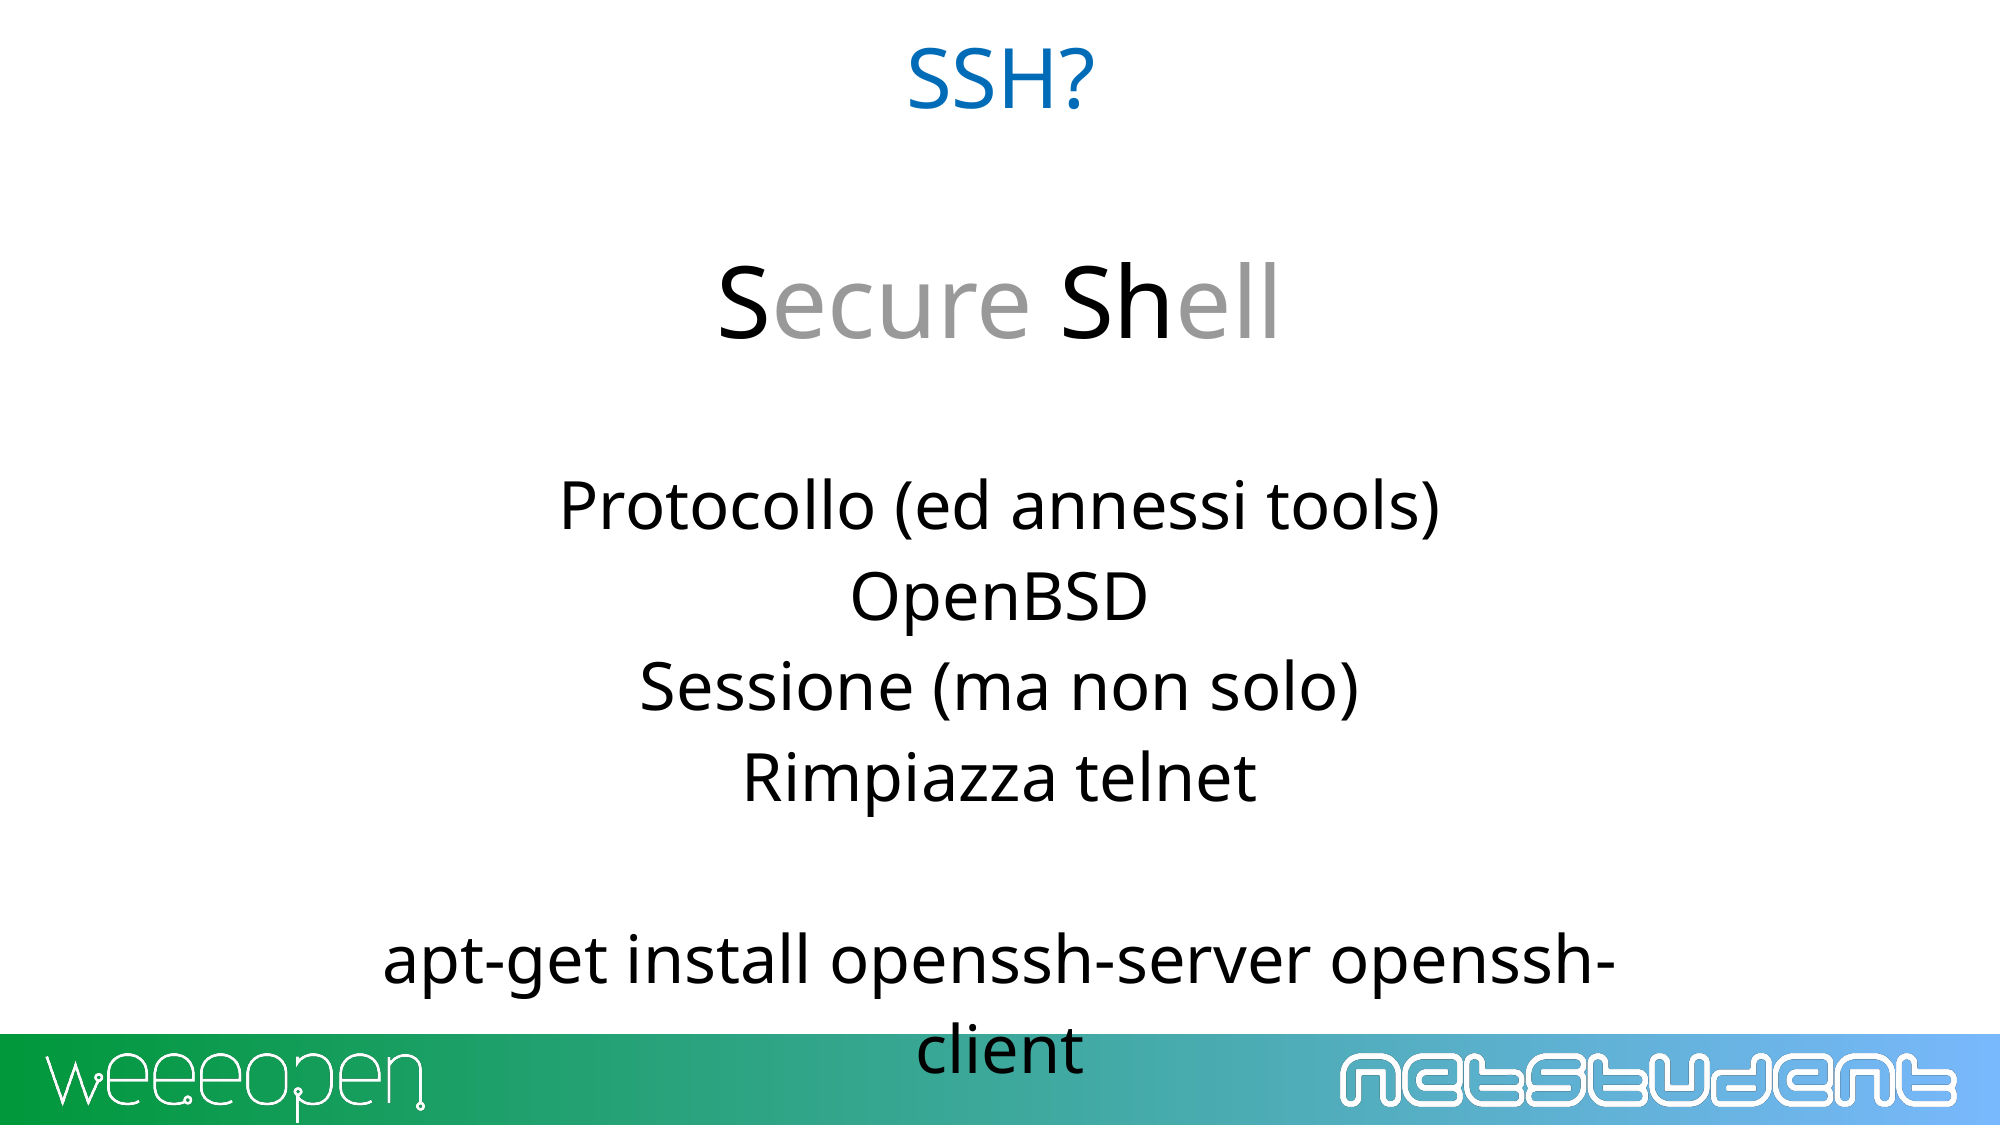

# SSH?
Secure Shell
Protocollo (ed annessi tools)
OpenBSD
Sessione (ma non solo)
Rimpiazza telnet
apt-get install openssh-server openssh-client